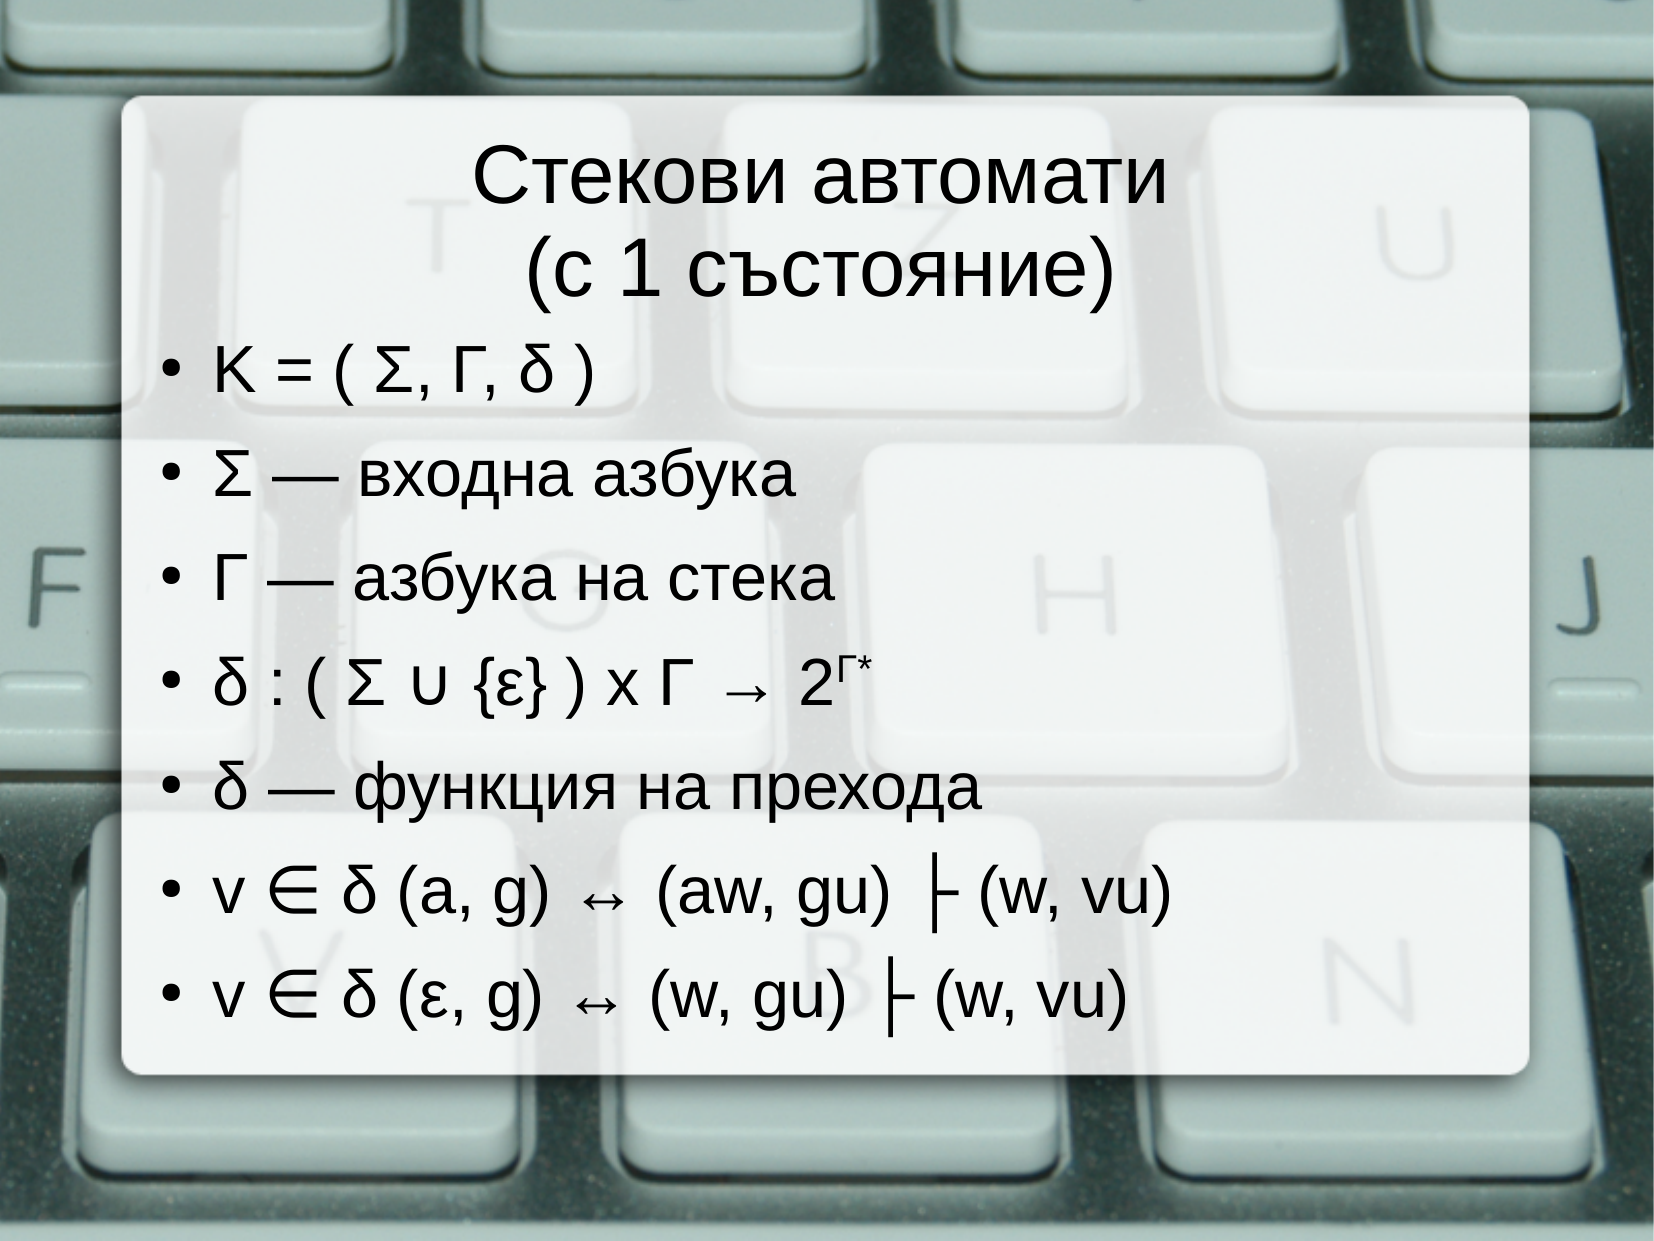

# Стекови автомати (с 1 състояние)
K = ( Σ, Γ, δ )
Σ — входна азбука
Γ — азбука на стека
δ : ( Σ ∪ {ε} ) x Γ → 2Γ*
δ — функция на прехода
v ∈ δ (a, g) ↔ (aw, gu) ├ (w, vu)
v ∈ δ (ε, g) ↔ (w, gu) ├ (w, vu)